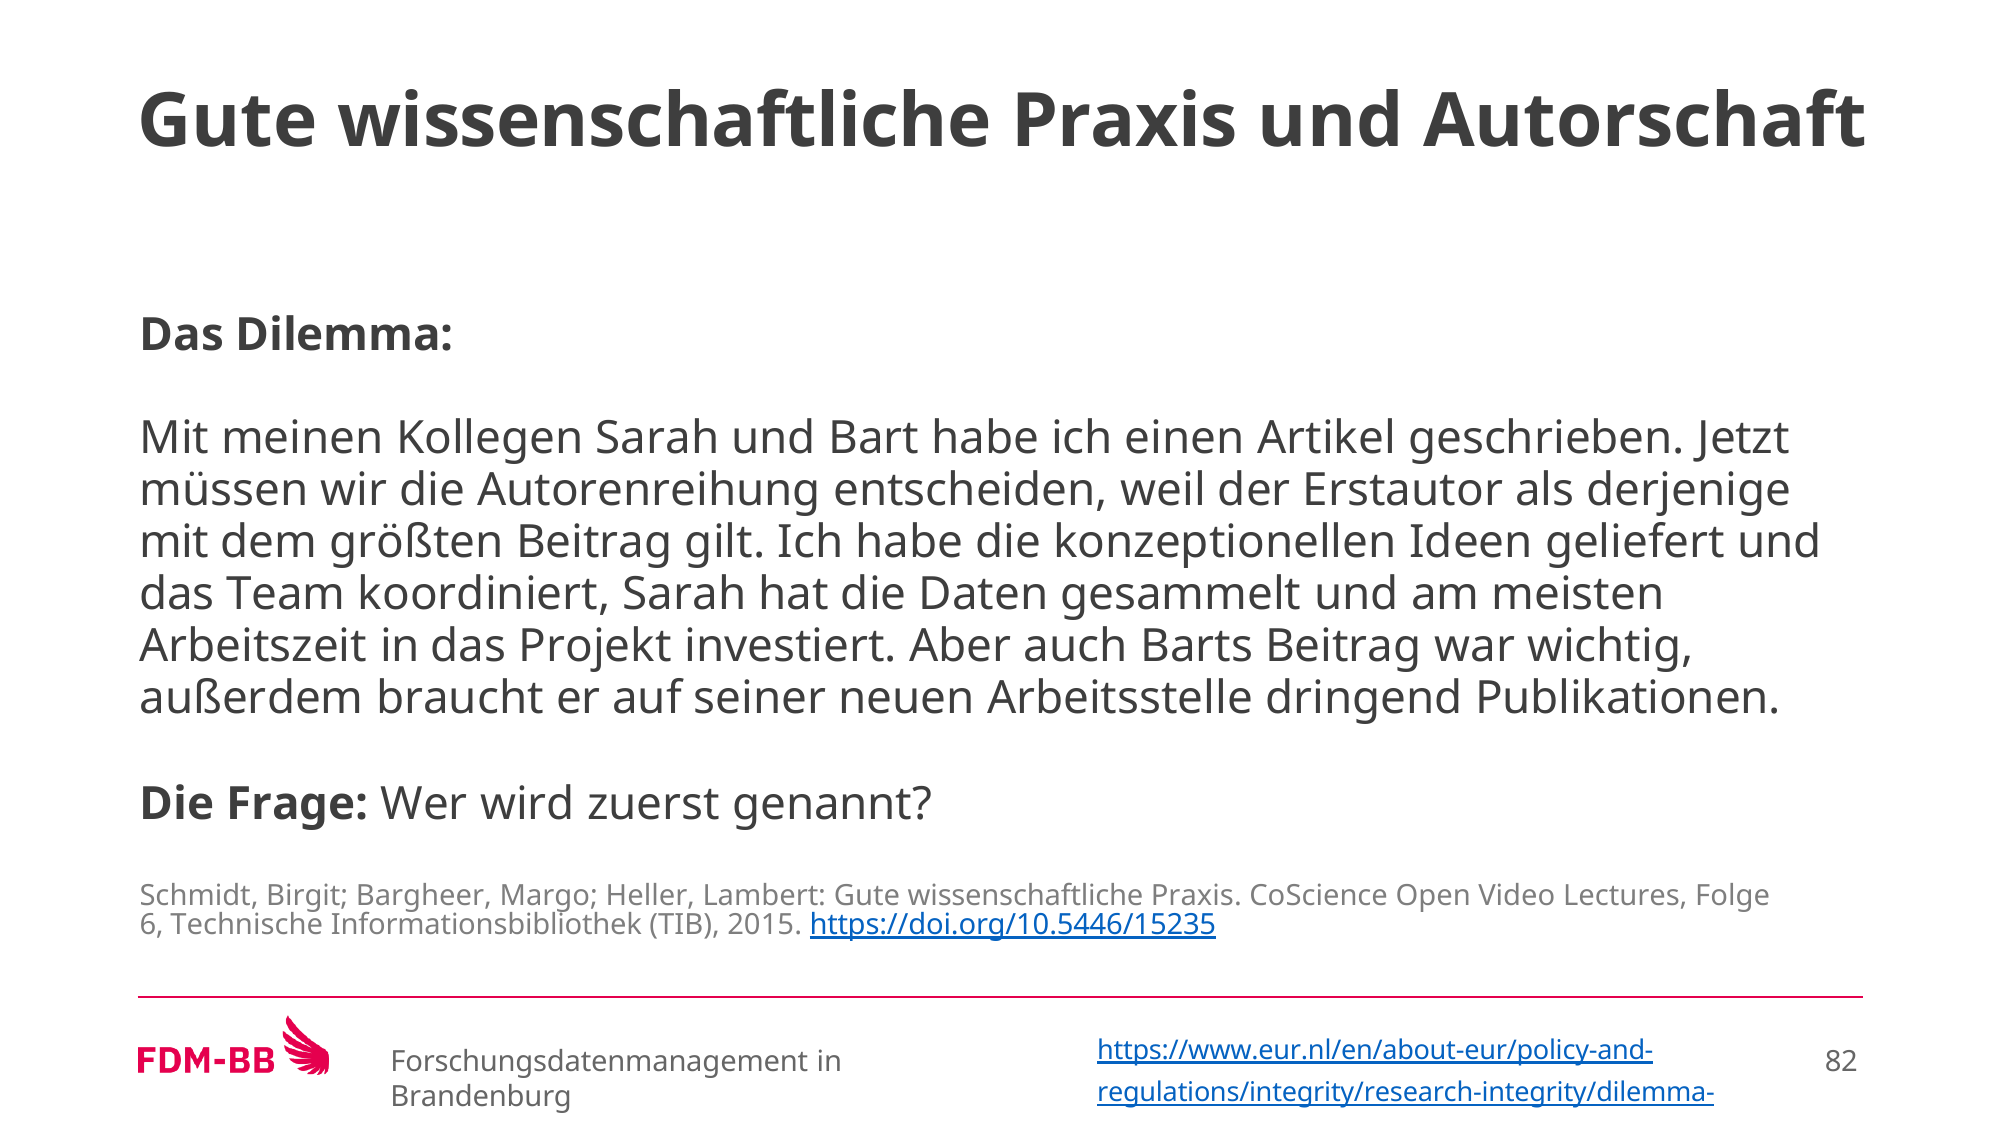

# Gute wissenschaftliche Praxis und Autorschaft
Das Dilemma:
Mit meinen Kollegen Sarah und Bart habe ich einen Artikel geschrieben. Jetzt müssen wir die Autorenreihung entscheiden, weil der Erstautor als derjenige mit dem größten Beitrag gilt. Ich habe die konzeptionellen Ideen geliefert und das Team koordiniert, Sarah hat die Daten gesammelt und am meisten Arbeitszeit in das Projekt investiert. Aber auch Barts Beitrag war wichtig, außerdem braucht er auf seiner neuen Arbeitsstelle dringend Publikationen.
Die Frage: Wer wird zuerst genannt?
Schmidt, Birgit; Bargheer, Margo; Heller, Lambert: Gute wissenschaftliche Praxis. CoScience Open Video Lectures, Folge 6, Technische Informationsbibliothek (TIB), 2015. https://doi.org/10.5446/15235
https://www.eur.nl/en/about-eur/policy-and-regulations/integrity/research-integrity/dilemma-game
Forschungsdatenmanagement in Brandenburg
82